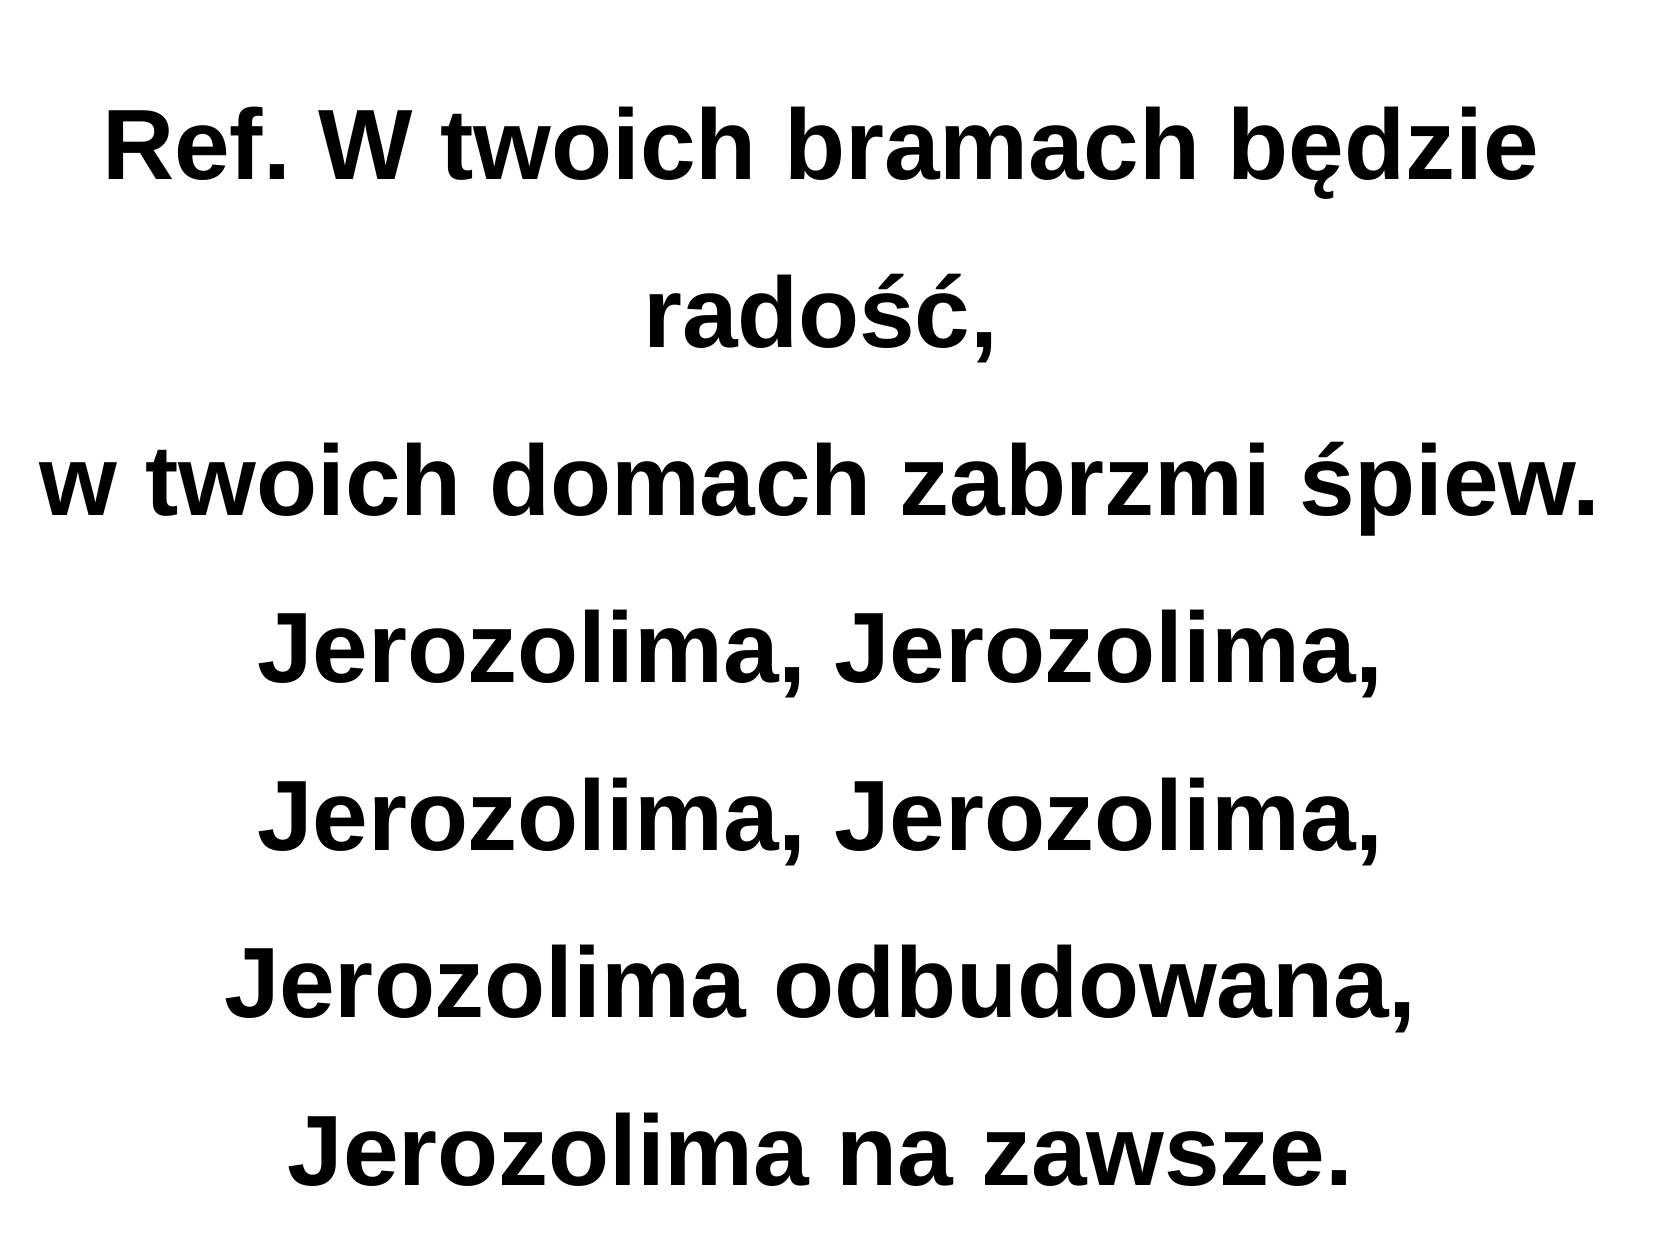

# Ref. W twoich bramach będzie radość,
w twoich domach zabrzmi śpiew.
Jerozolima, Jerozolima,
Jerozolima, Jerozolima,
Jerozolima odbudowana,
Jerozolima na zawsze.